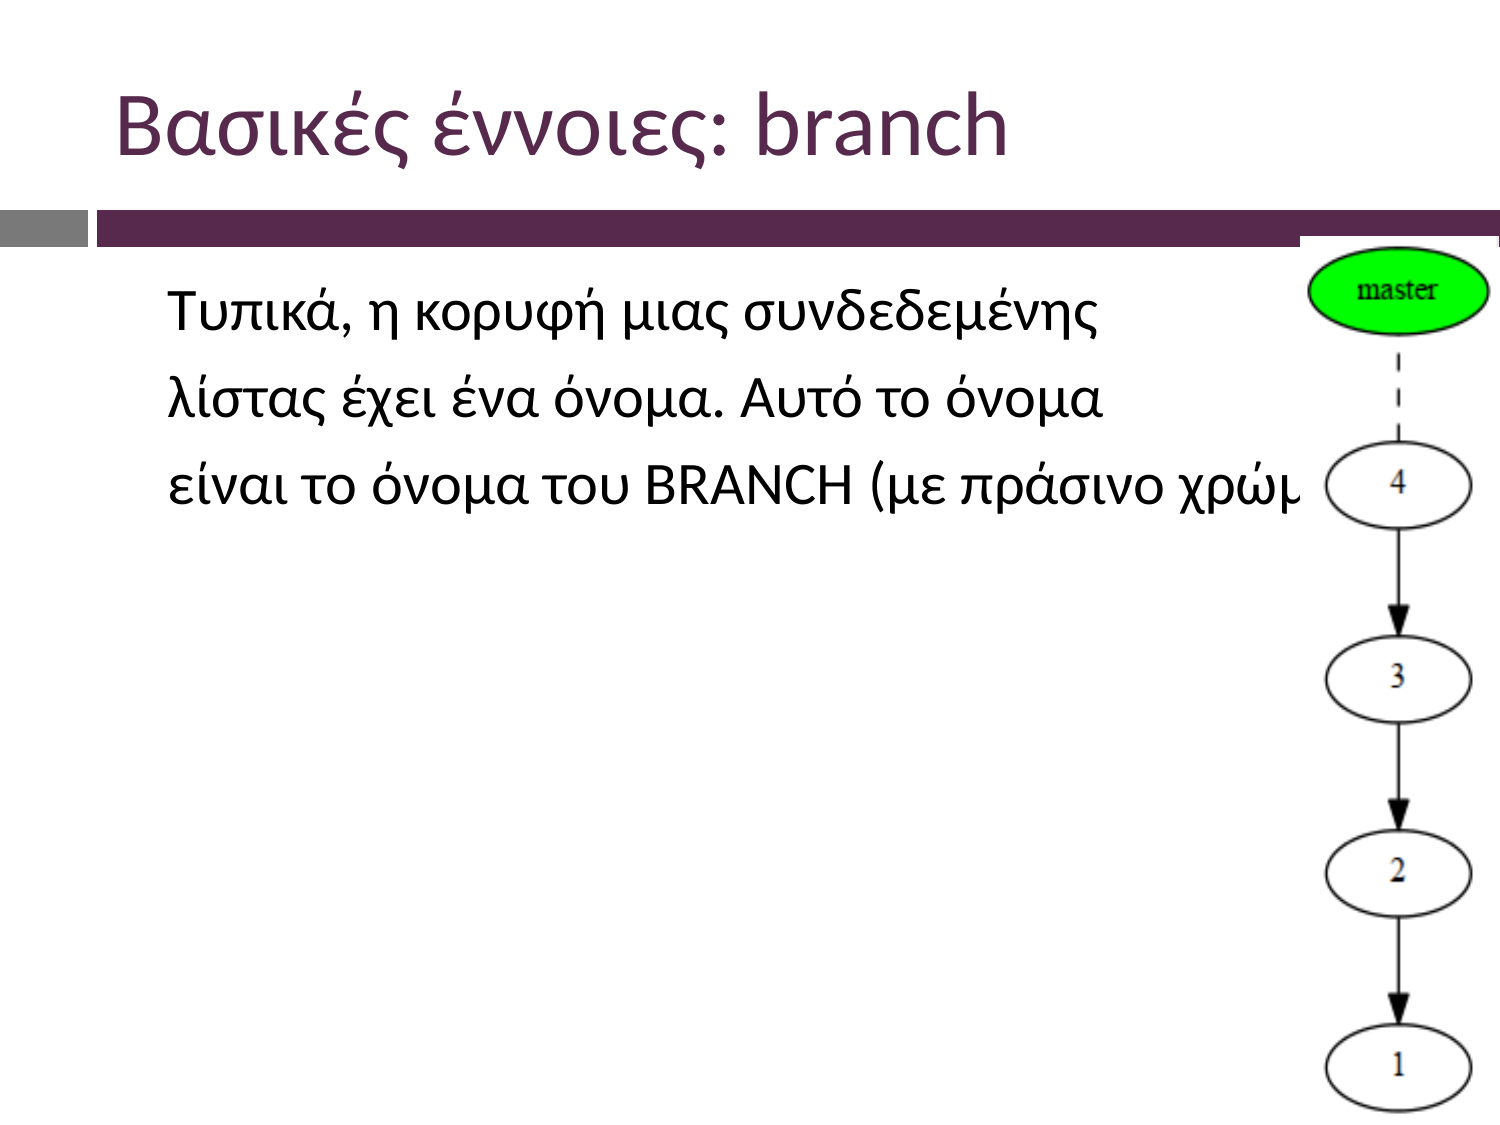

Βασικές έννοιες: branch
# Τυπικά, η κορυφή μιας συνδεδεμένης
λίστας έχει ένα όνομα. Αυτό το όνομα
είναι το όνομα του BRANCH (με πράσινο χρώμα)